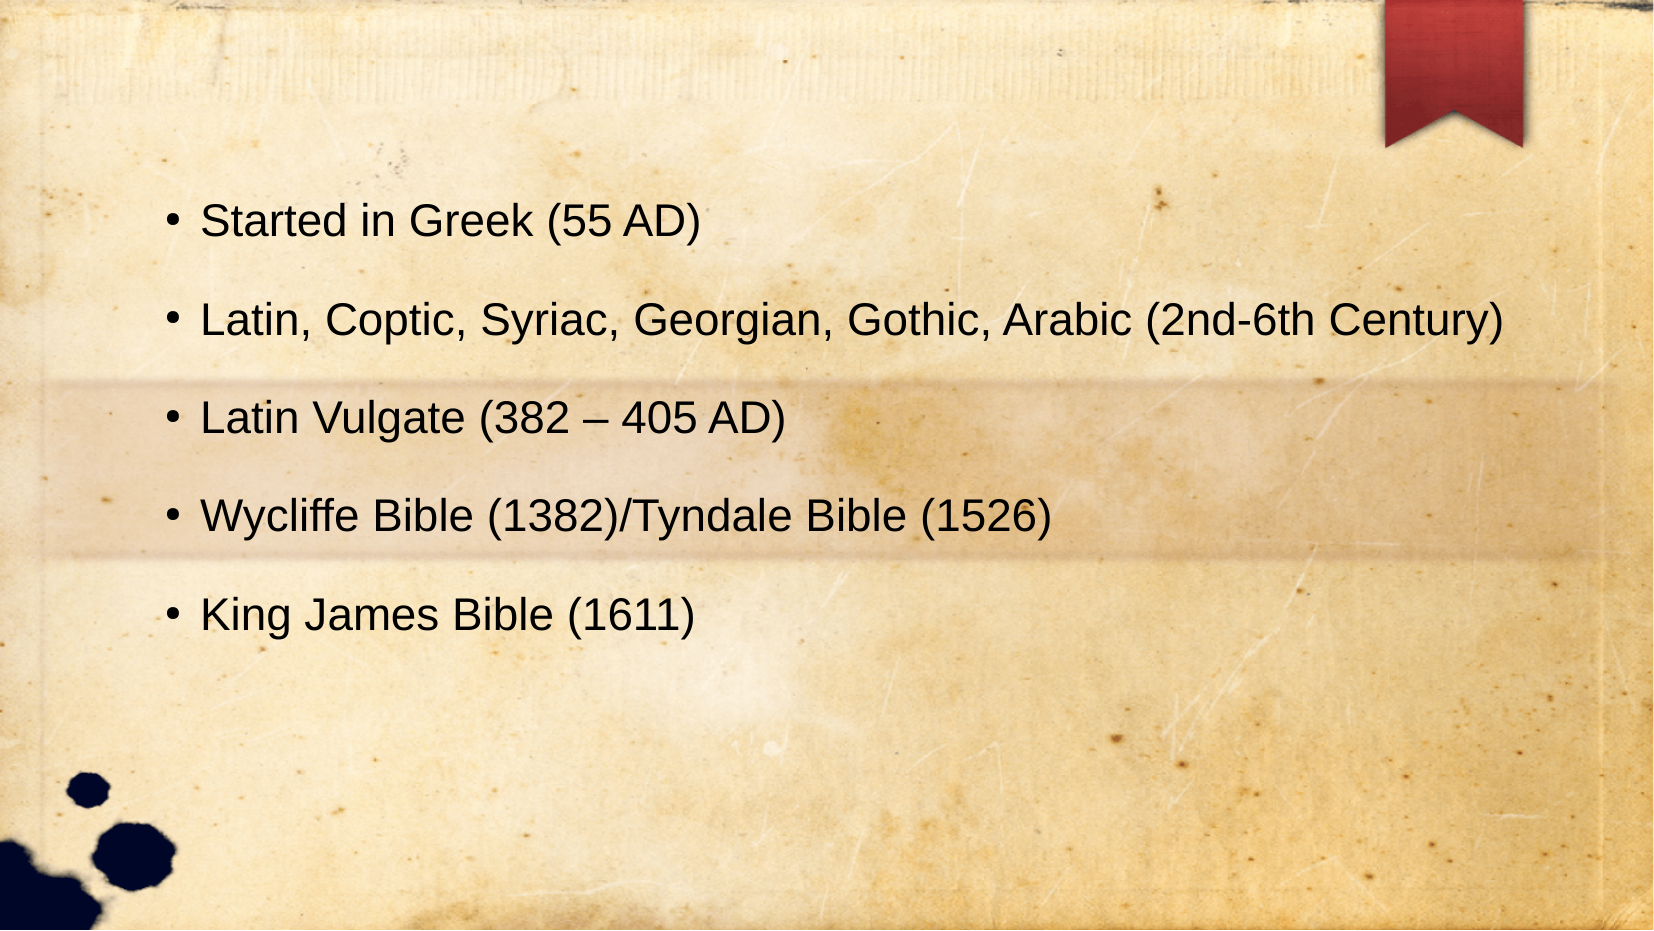

Started in Greek (55 AD)
Latin, Coptic, Syriac, Georgian, Gothic, Arabic (2nd-6th Century)
Latin Vulgate (382 – 405 AD)
Wycliffe Bible (1382)/Tyndale Bible (1526)
King James Bible (1611)